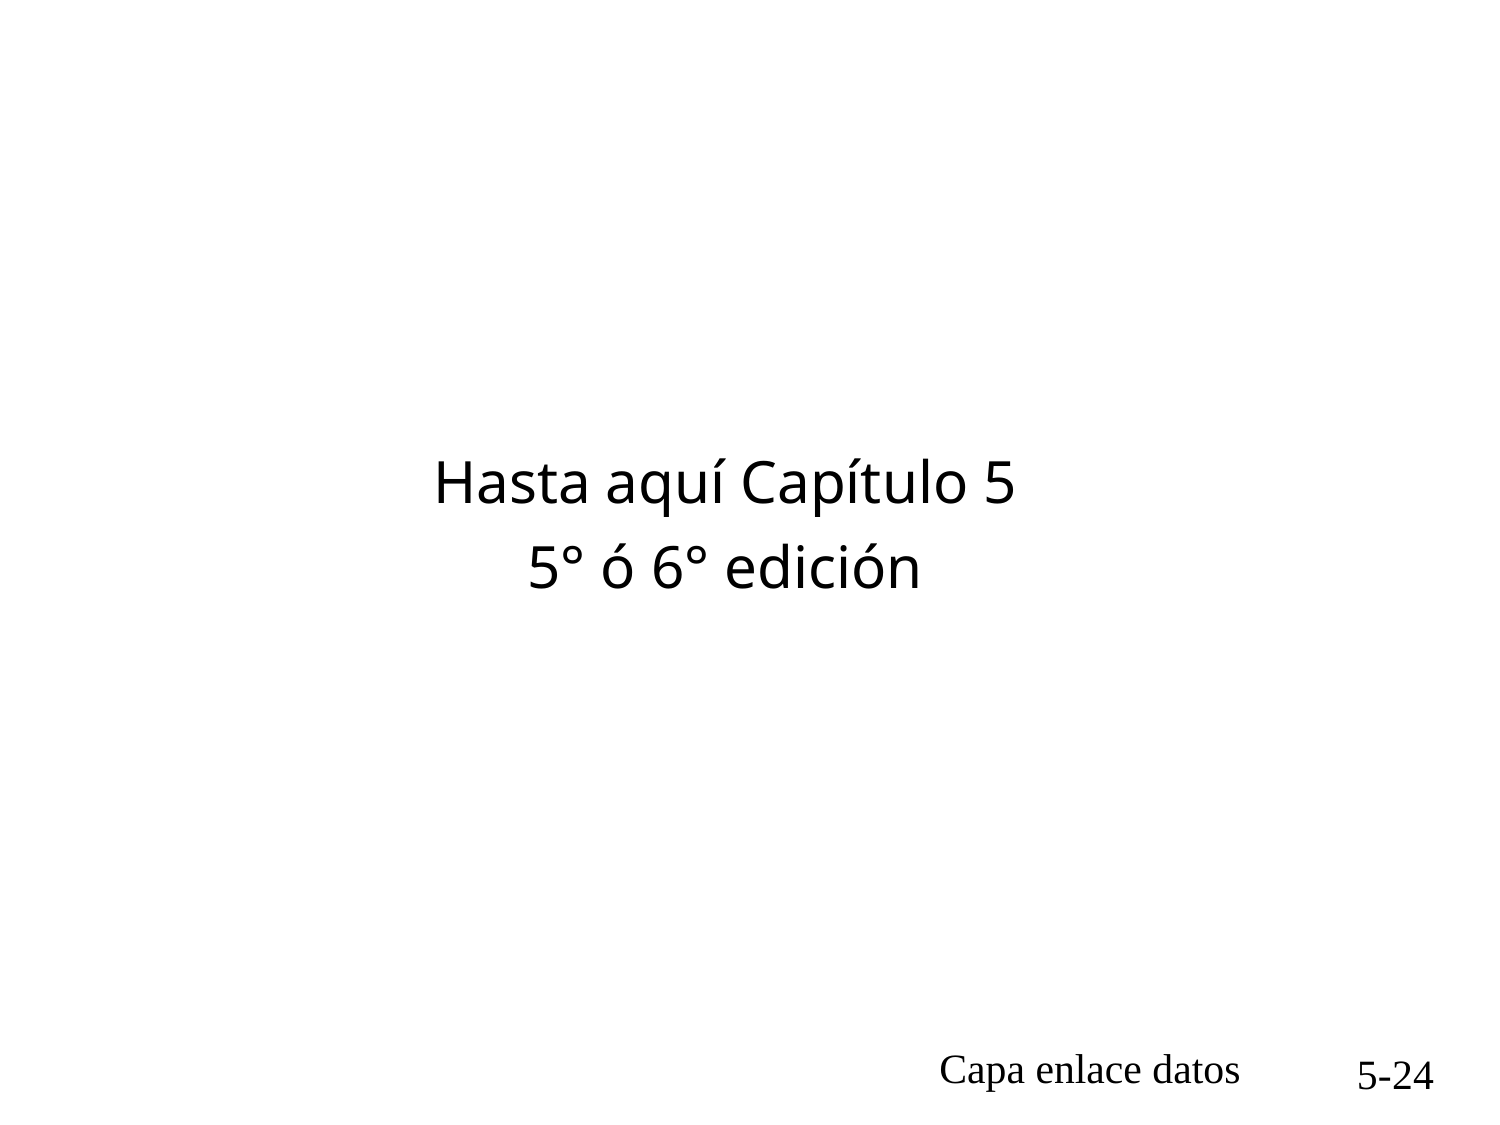

# Hasta aquí Capítulo 5
5° ó 6° edición
24